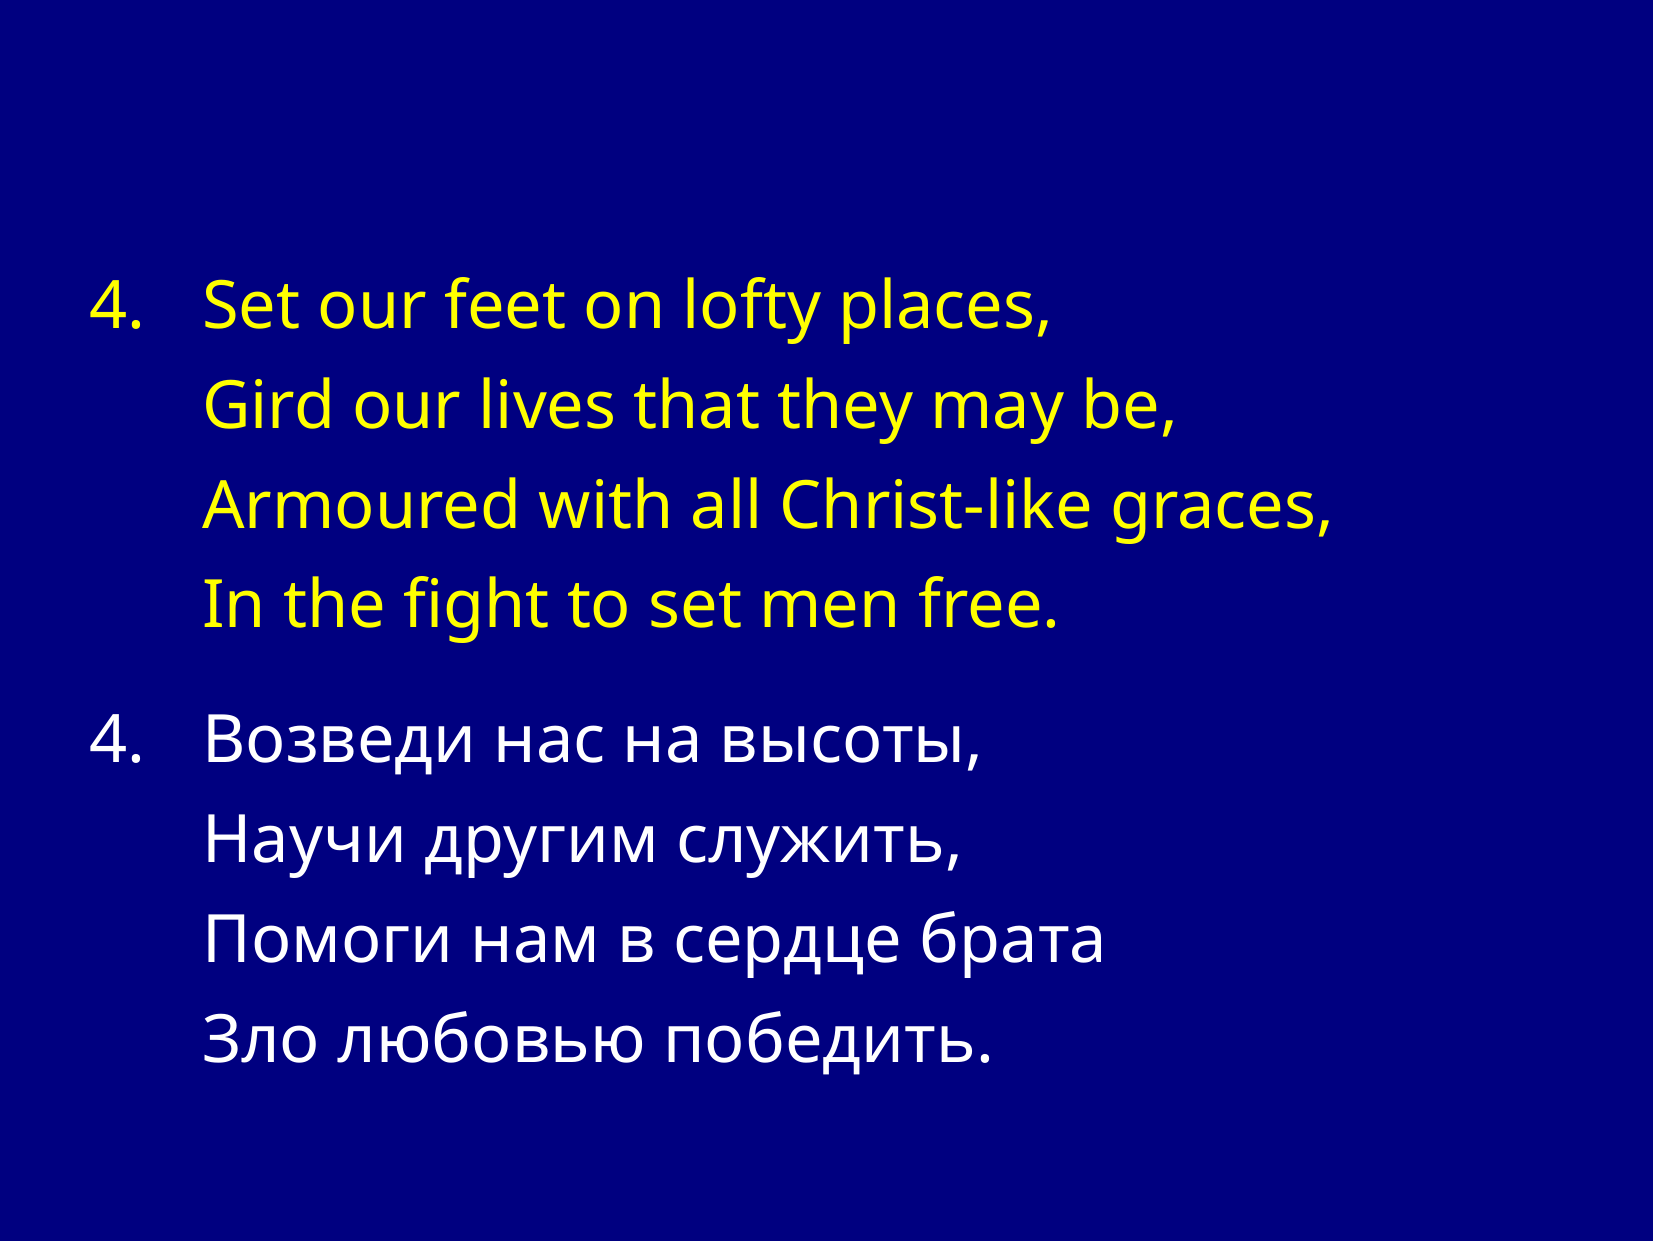

4.	Set our feet on lofty places,
	Gird our lives that they may be,
	Armoured with all Christ-like graces,
	In the fight to set men free.
4.	Возведи нас на высоты,
	Научи другим служить,
	Помоги нам в сердце брата
	Зло любовью победить.